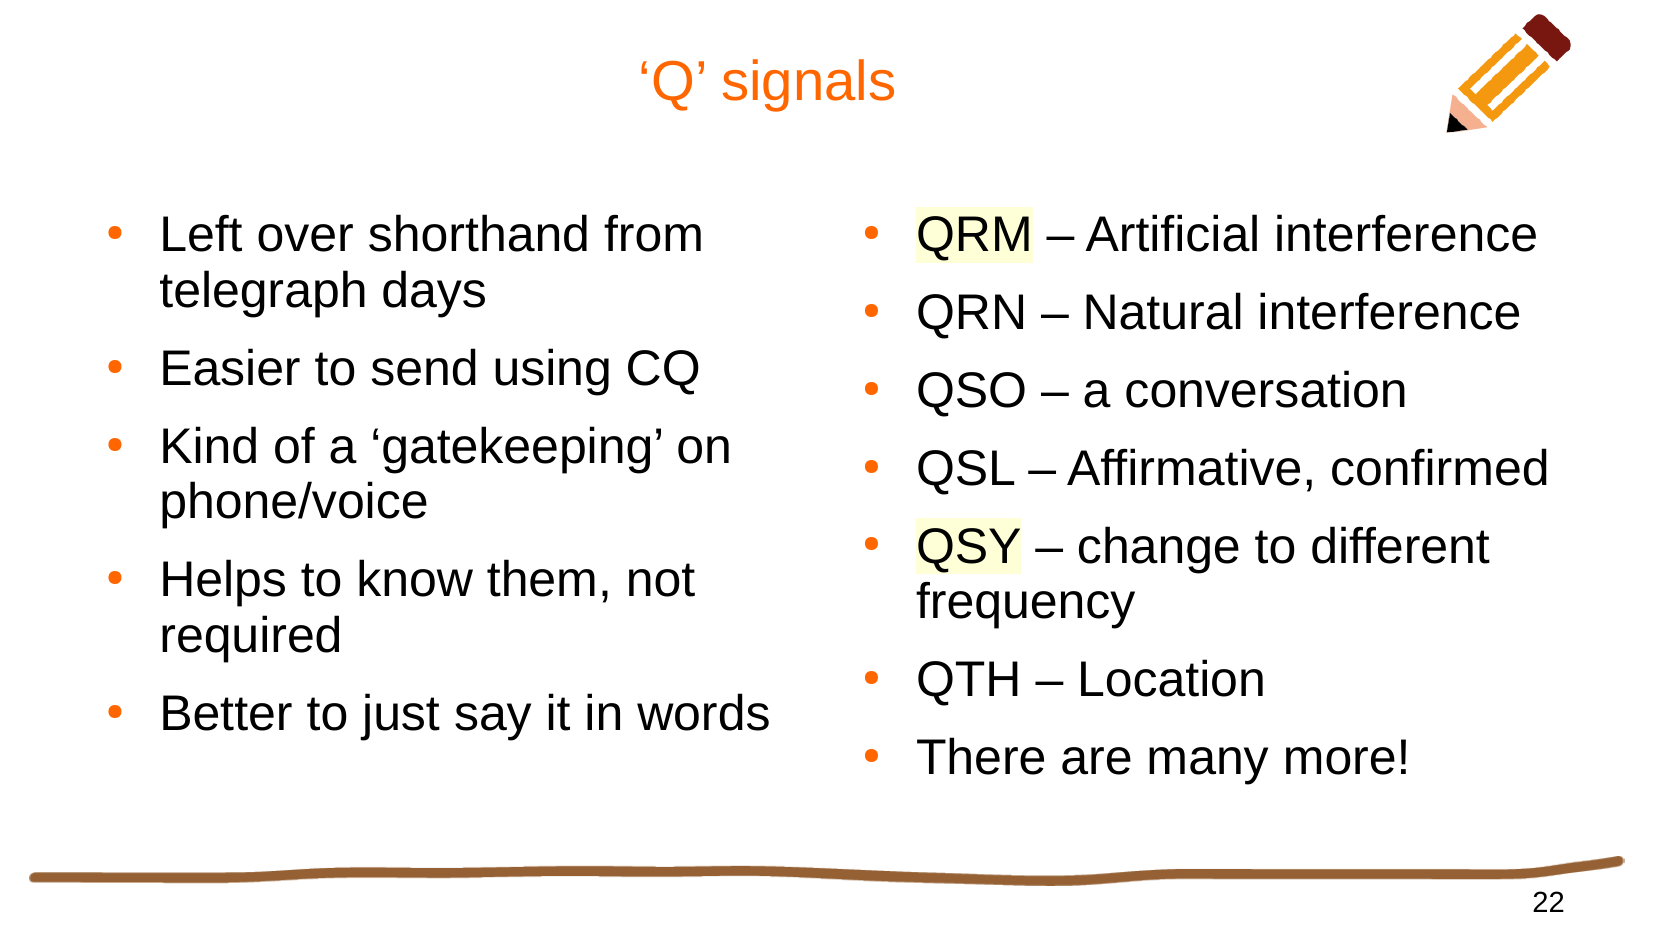

# ‘Q’ signals
Left over shorthand from telegraph days
Easier to send using CQ
Kind of a ‘gatekeeping’ on phone/voice
Helps to know them, not required
Better to just say it in words
QRM – Artificial interference
QRN – Natural interference
QSO – a conversation
QSL – Affirmative, confirmed
QSY – change to different frequency
QTH – Location
There are many more!
22